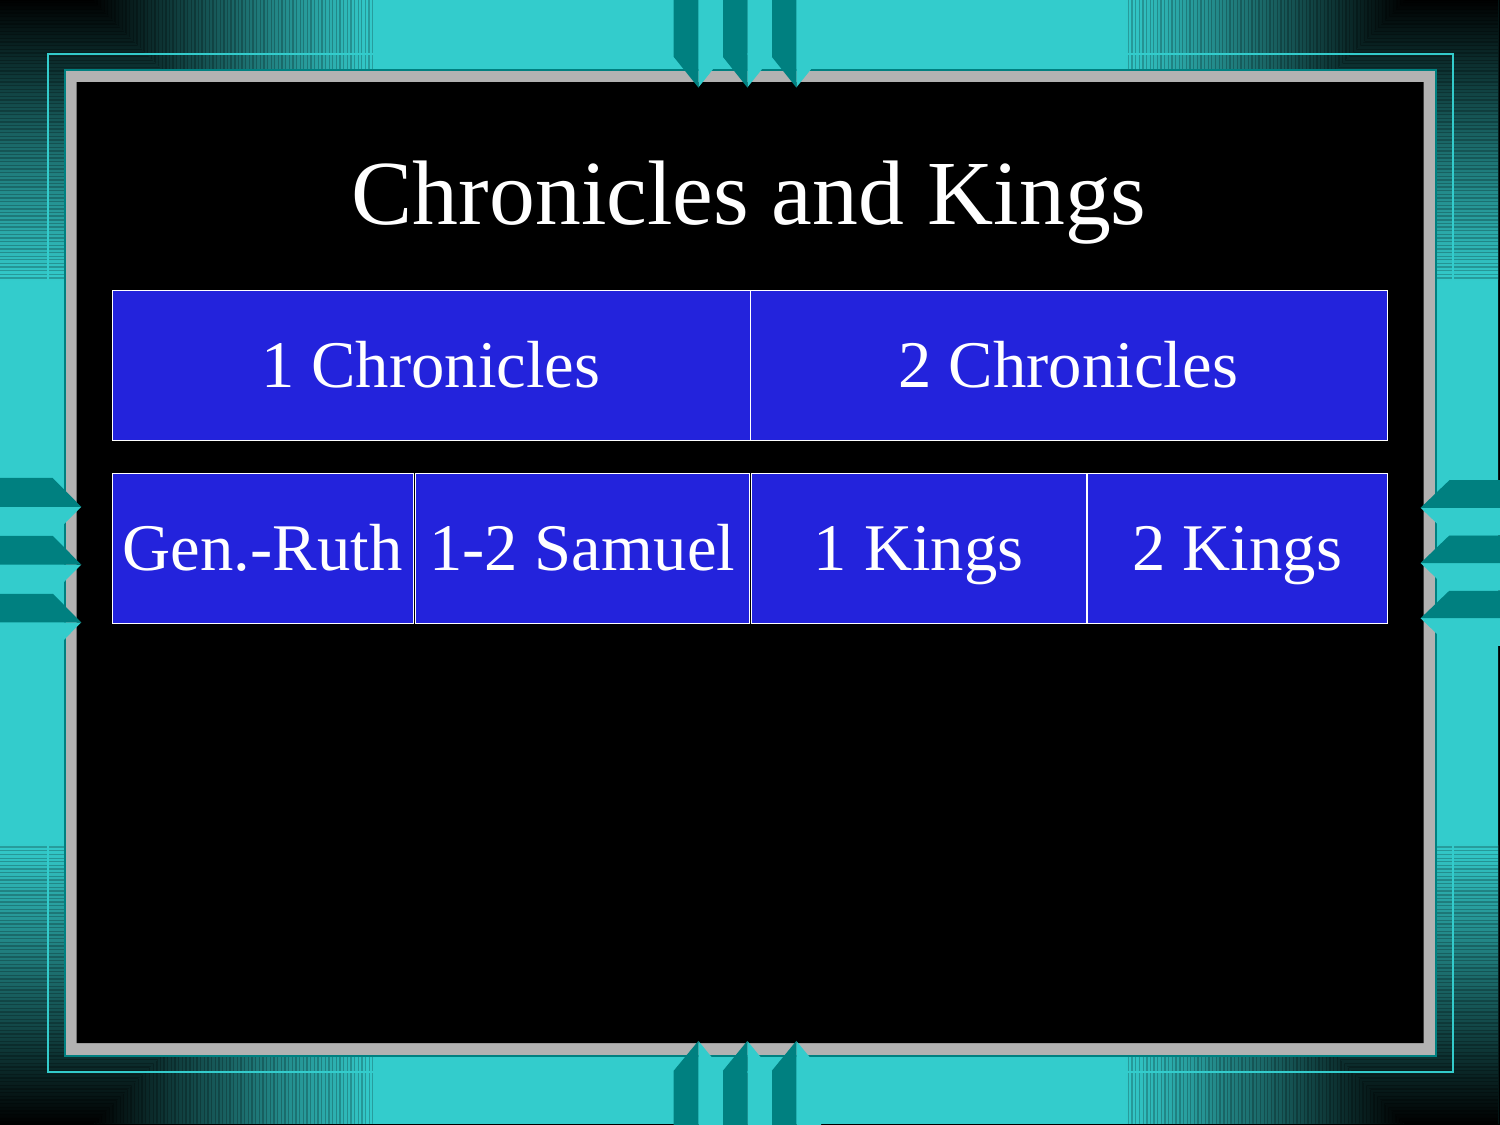

# Chronicles and Kings
1 Chronicles
2 Chronicles
Gen.-Ruth
1-2 Samuel
1 Kings
2 Kings